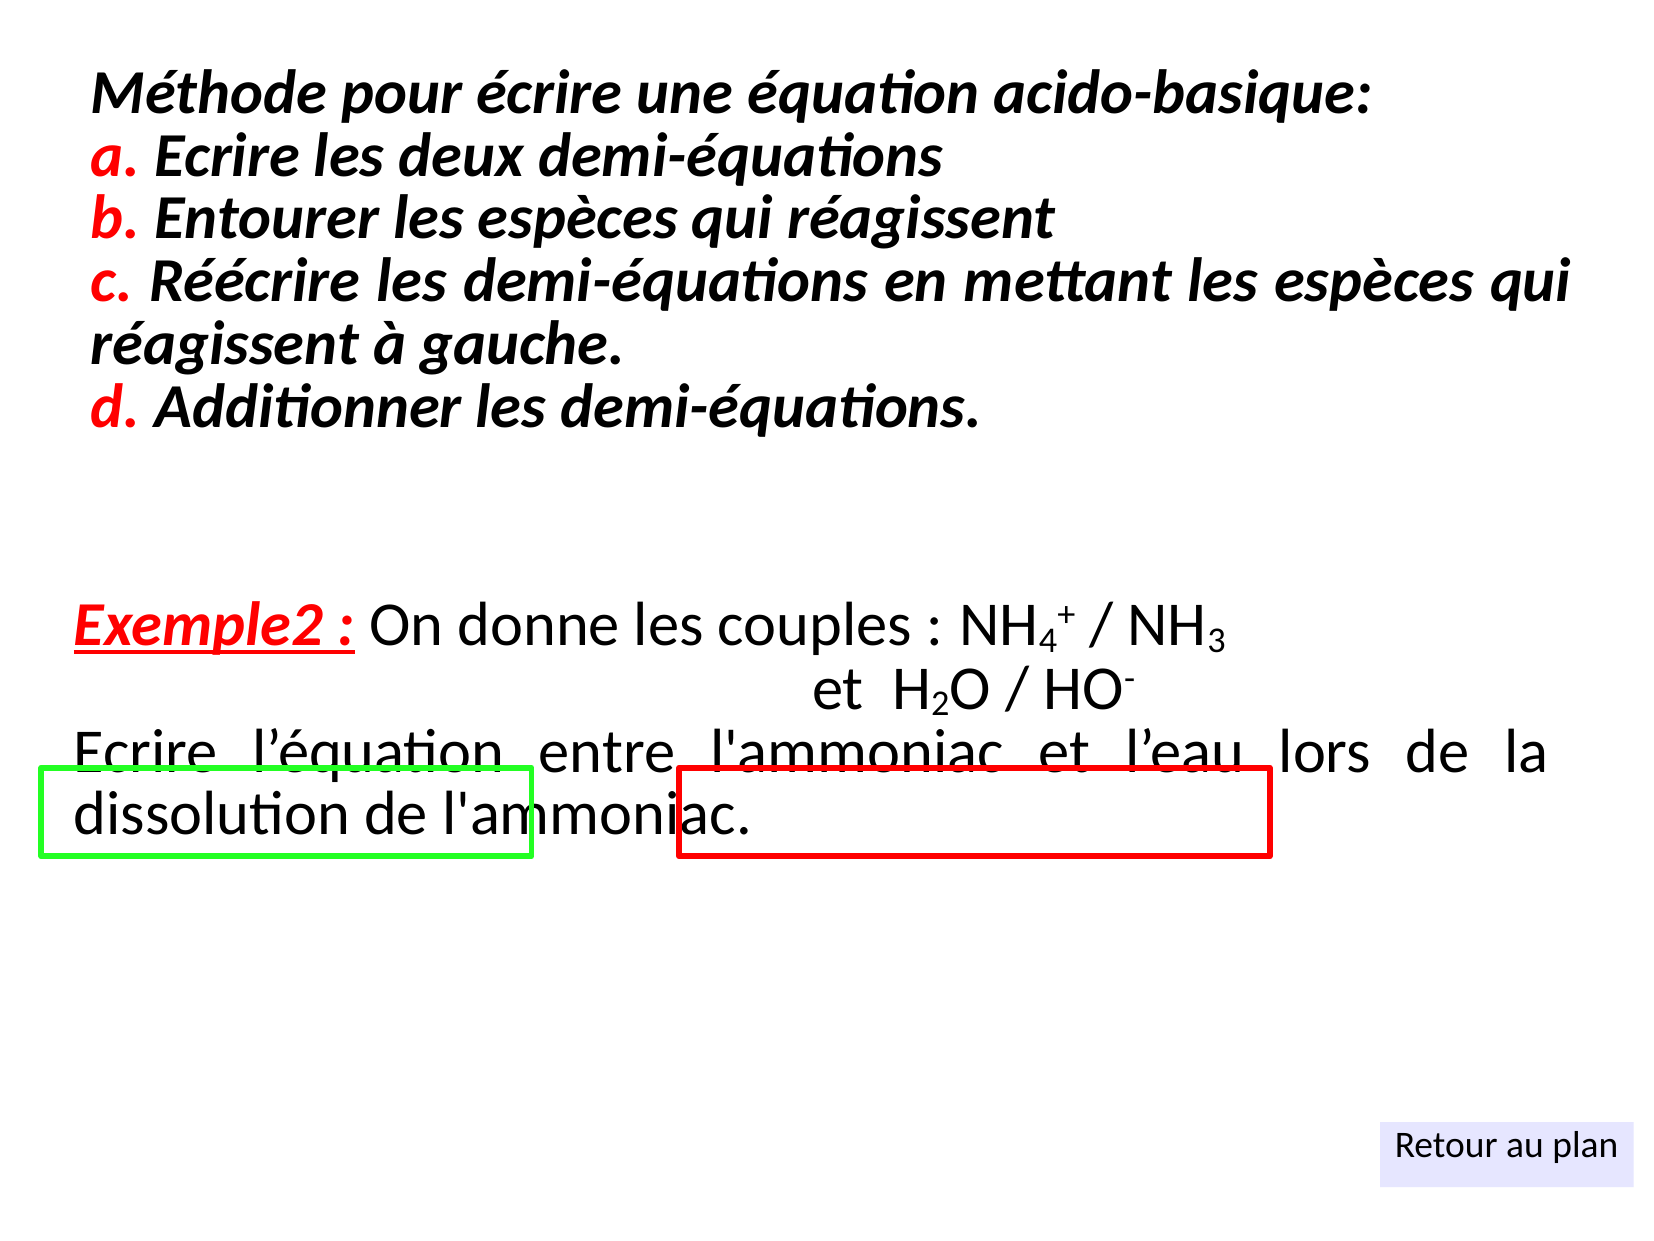

Méthode pour écrire une équation acido-basique:
a. Ecrire les deux demi-équations
b. Entourer les espèces qui réagissent
c. Réécrire les demi-équations en mettant les espèces qui réagissent à gauche.
d. Additionner les demi-équations.
Exemple2 : On donne les couples :	NH4+ / NH3															et H2O / HO-
Ecrire l’équation entre l'ammoniac et l’eau lors de la dissolution de l'ammoniac.
Retour au plan